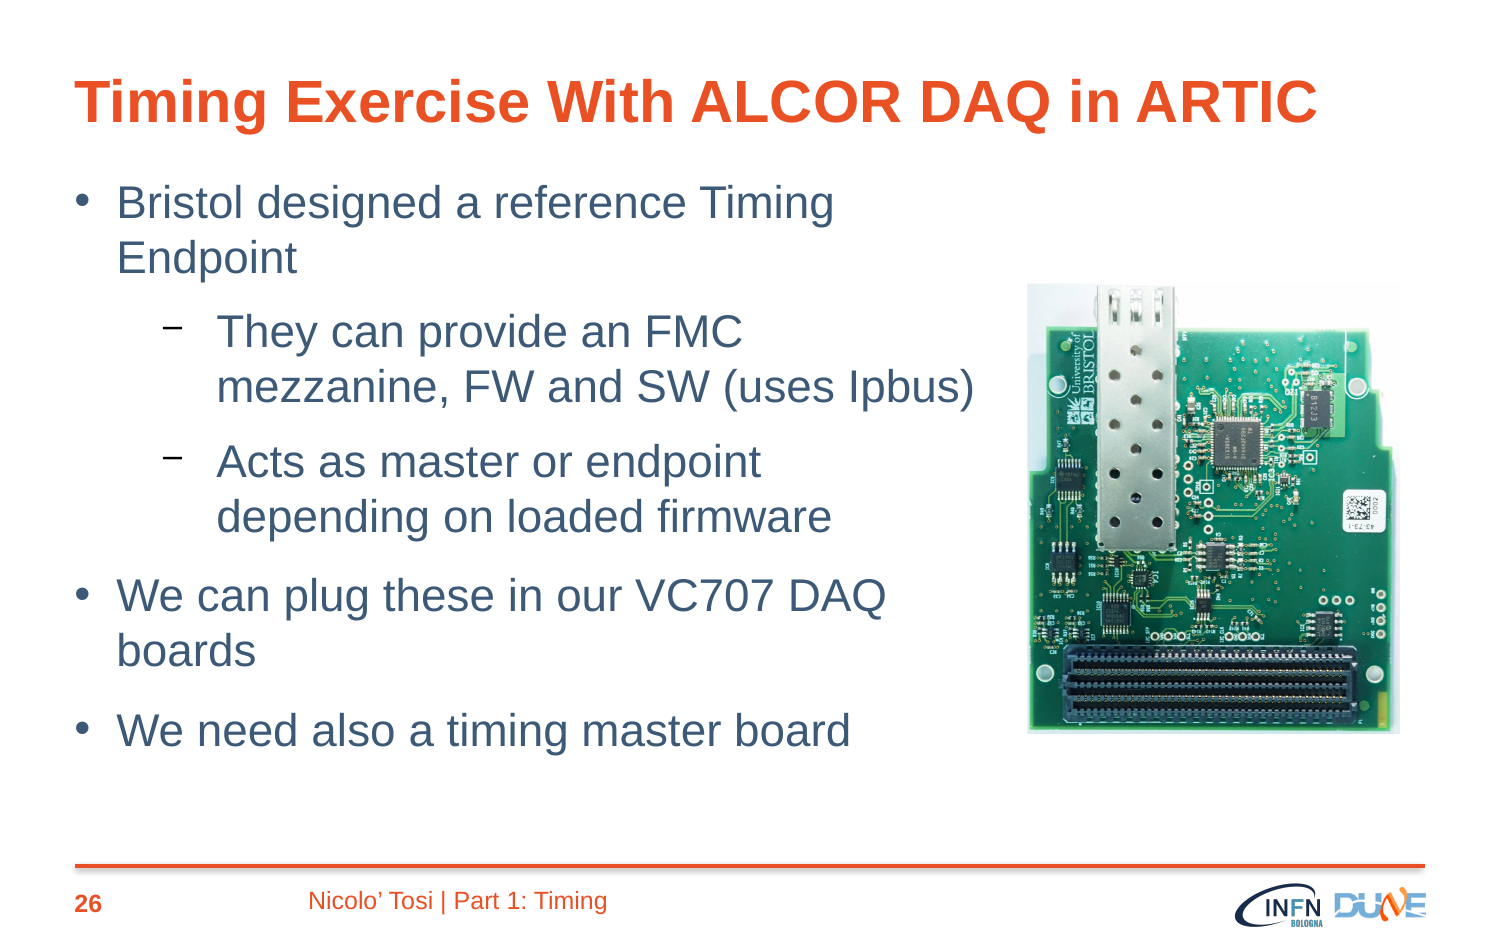

# Timing Exercise With ALCOR DAQ in ARTIC
Bristol designed a reference Timing Endpoint
They can provide an FMC mezzanine, FW and SW (uses Ipbus)
Acts as master or endpoint depending on loaded firmware
We can plug these in our VC707 DAQ boards
We need also a timing master board
Nicolo’ Tosi | Part 1: Timing